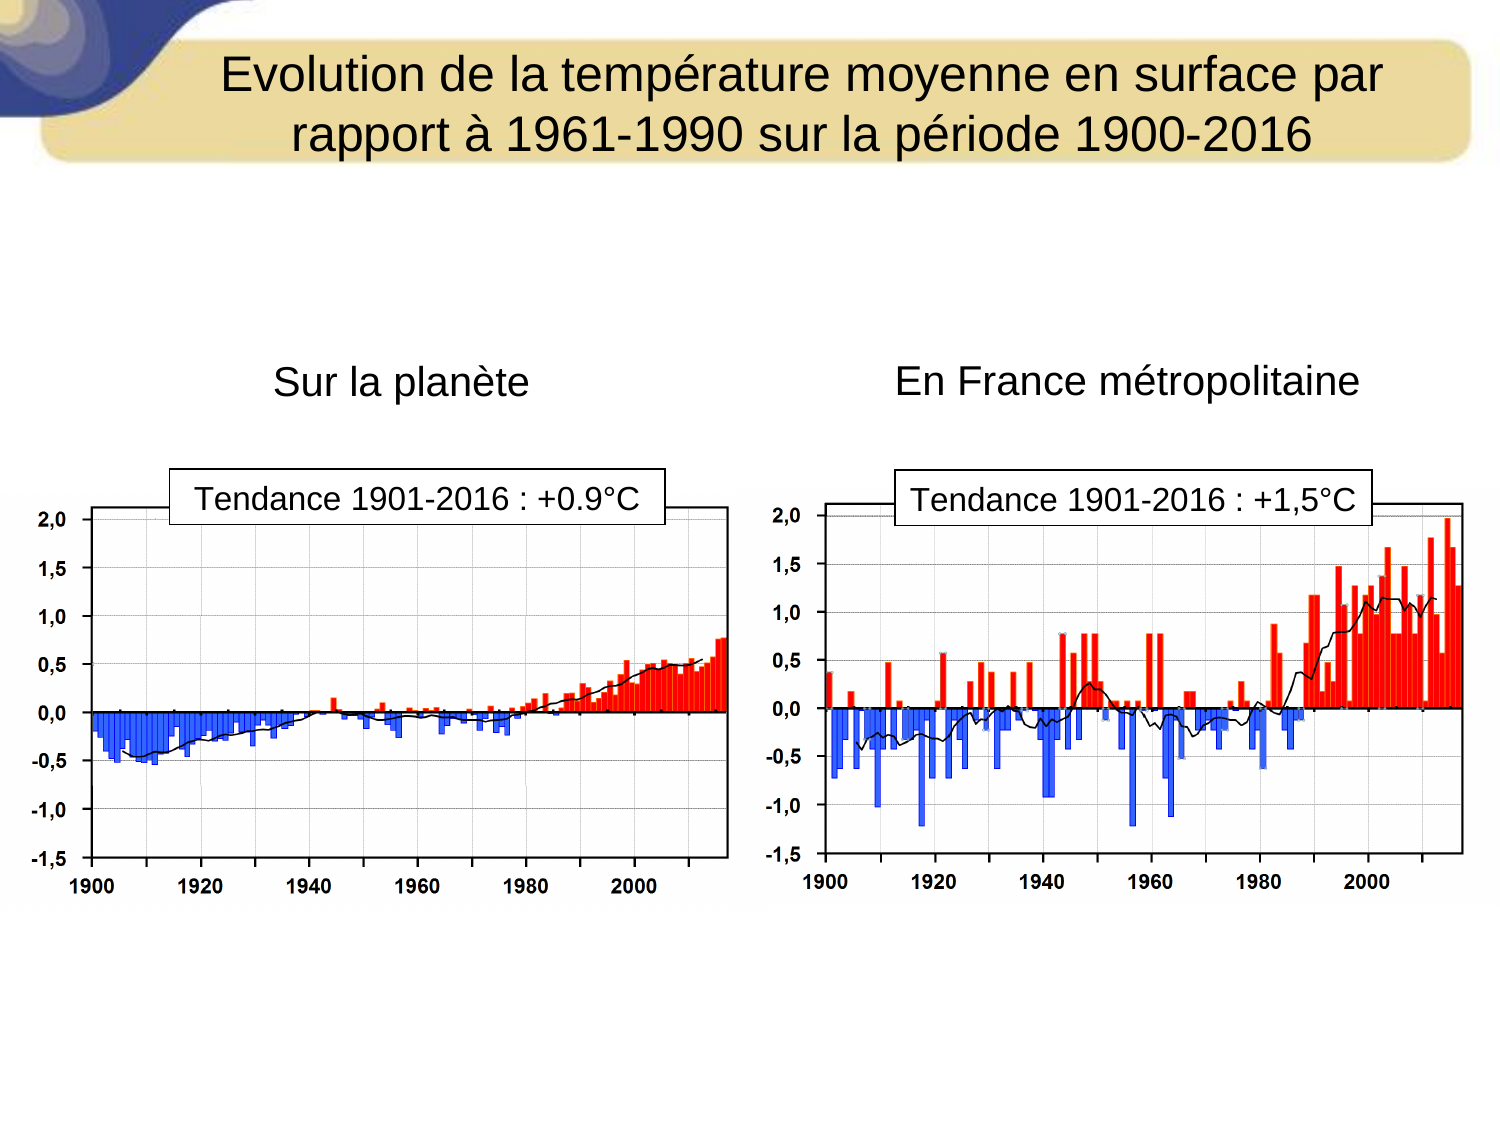

# Evolution de la température moyenne en surface par rapport à 1961-1990 sur la période 1900-2016
En France métropolitaine
Sur la planète
Tendance 1901-2016 : +0.9°C
Tendance 1901-2016 : +1,5°C